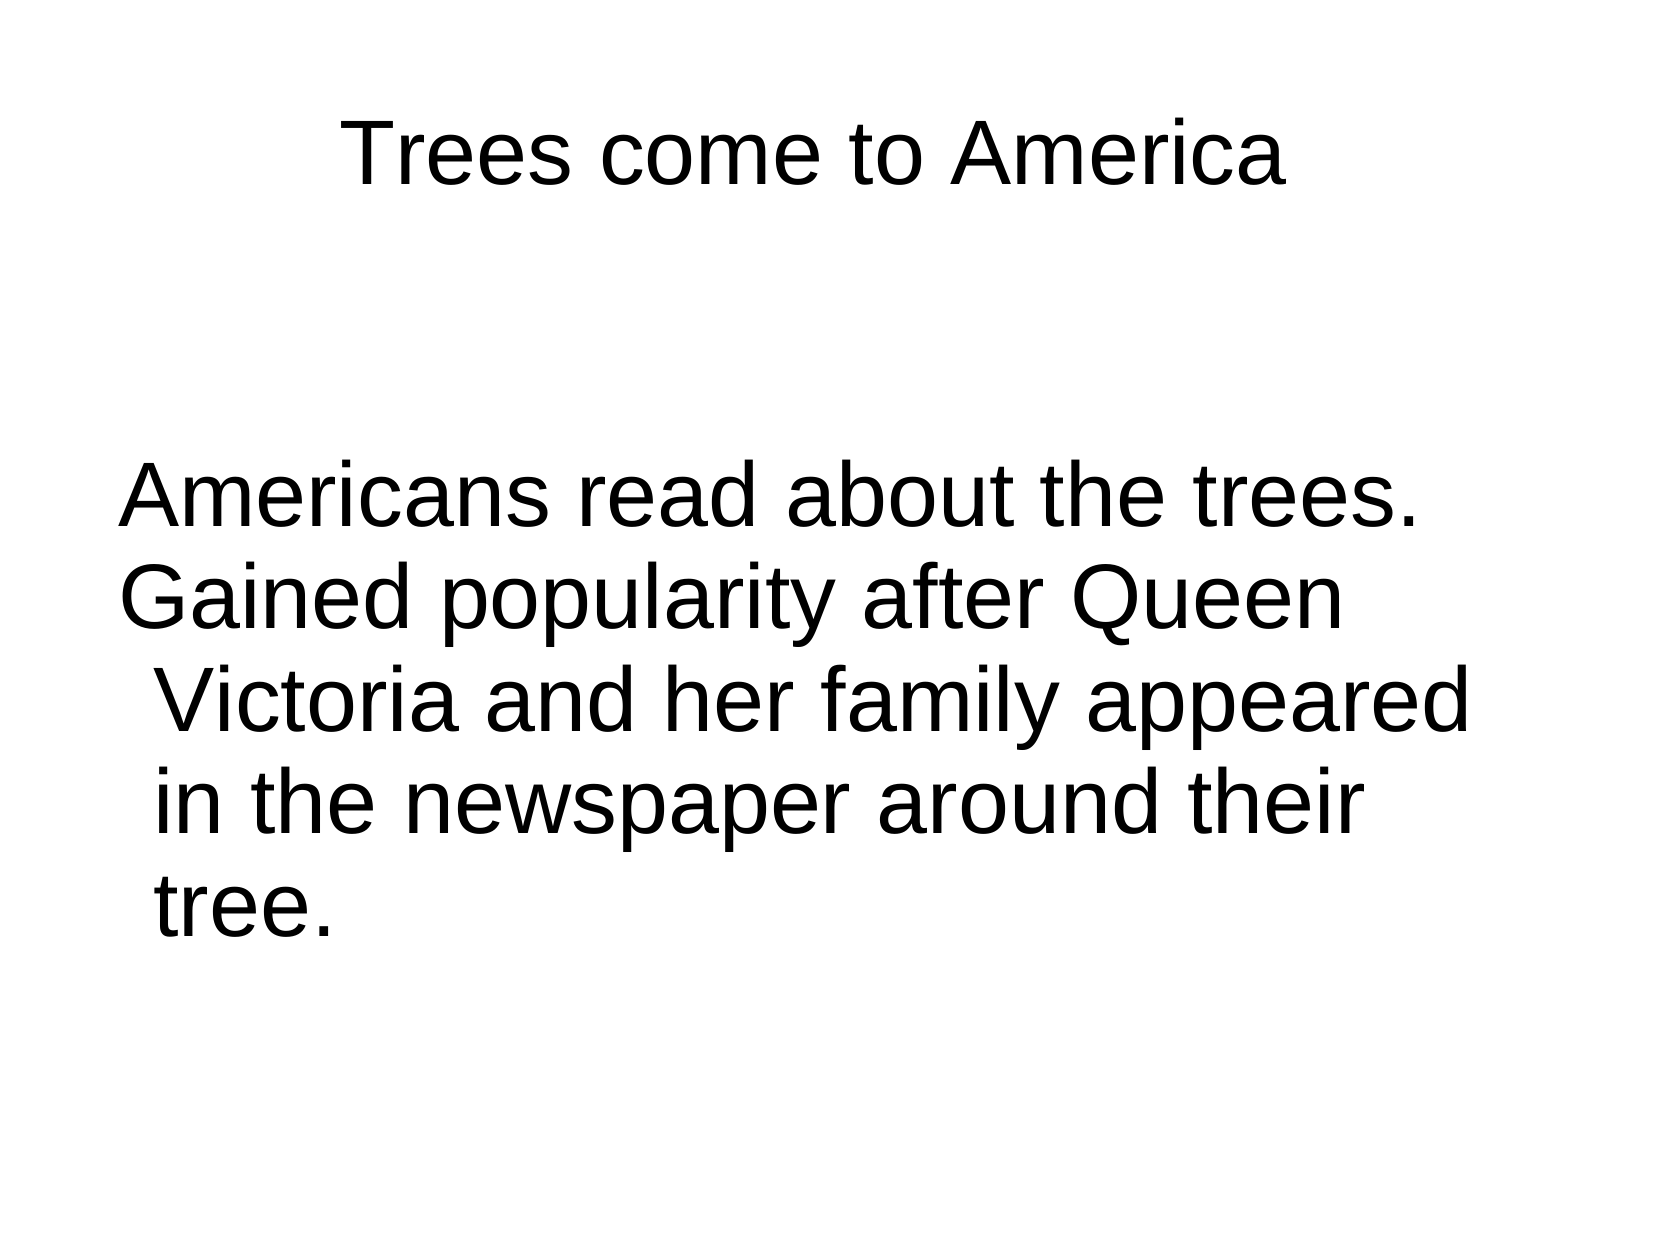

# Trees come to America
Americans read about the trees.
Gained popularity after Queen Victoria and her family appeared in the newspaper around their tree.